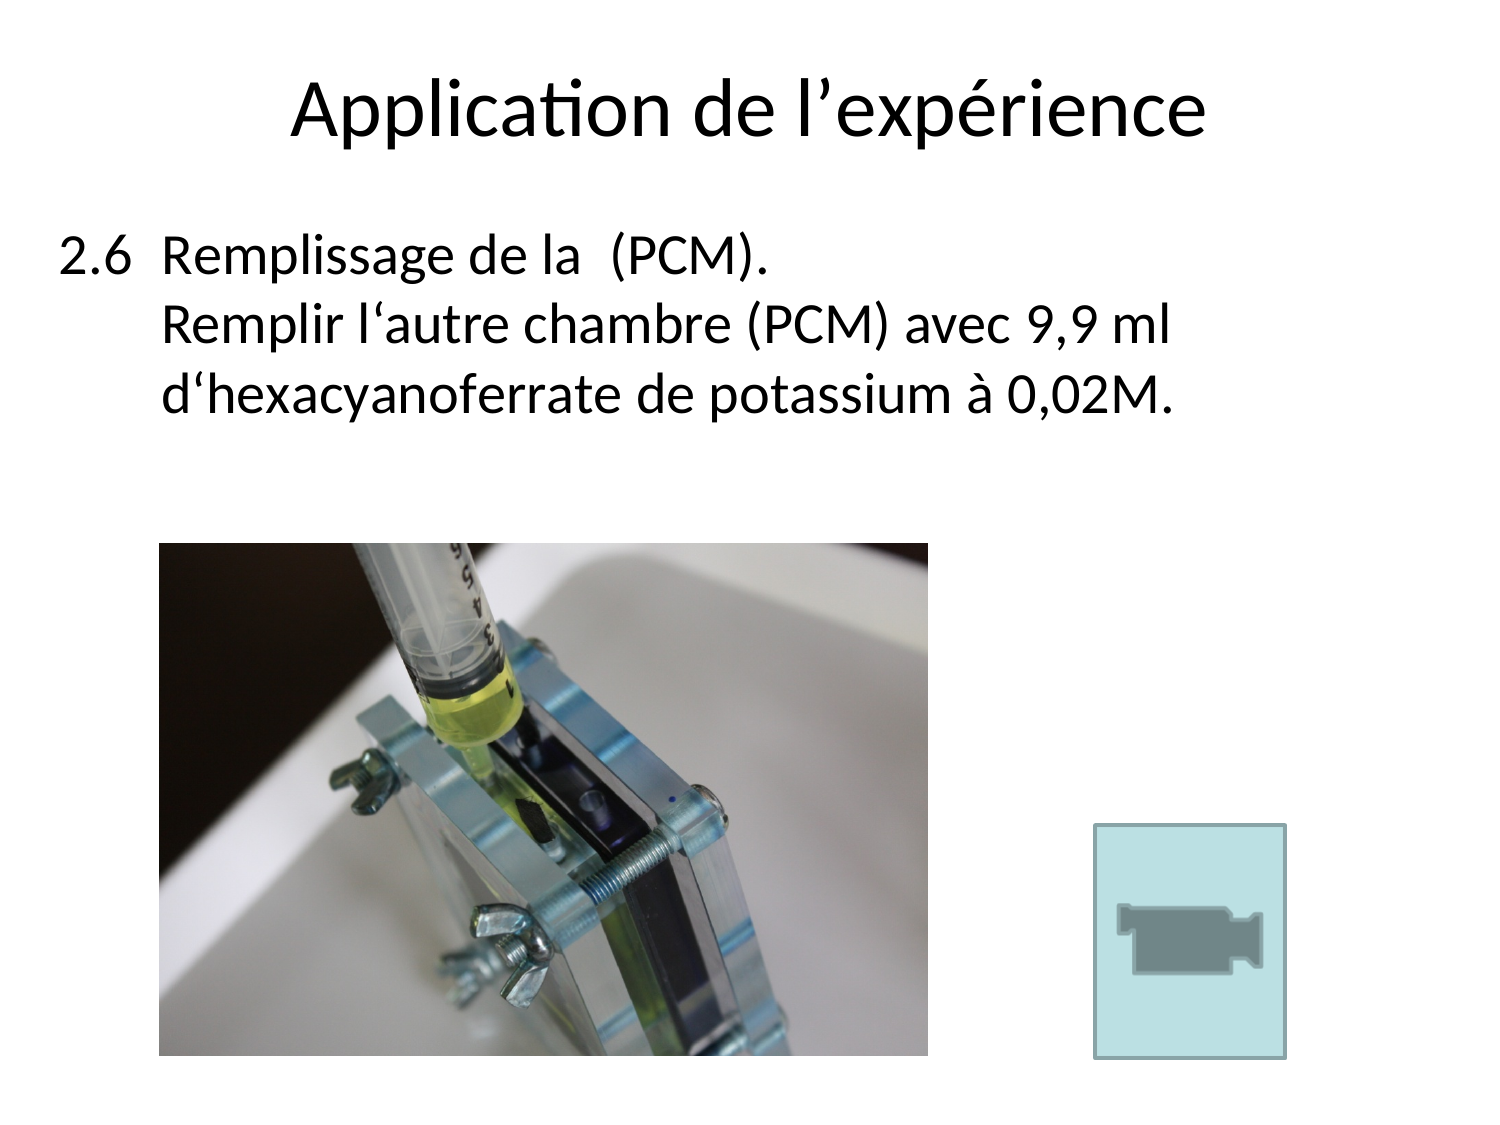

# Application de l’expérience
2.6 	Remplissage de la (PCM).
	Remplir l‘autre chambre (PCM) avec 9,9 ml d‘hexacyanoferrate de potassium à 0,02M.